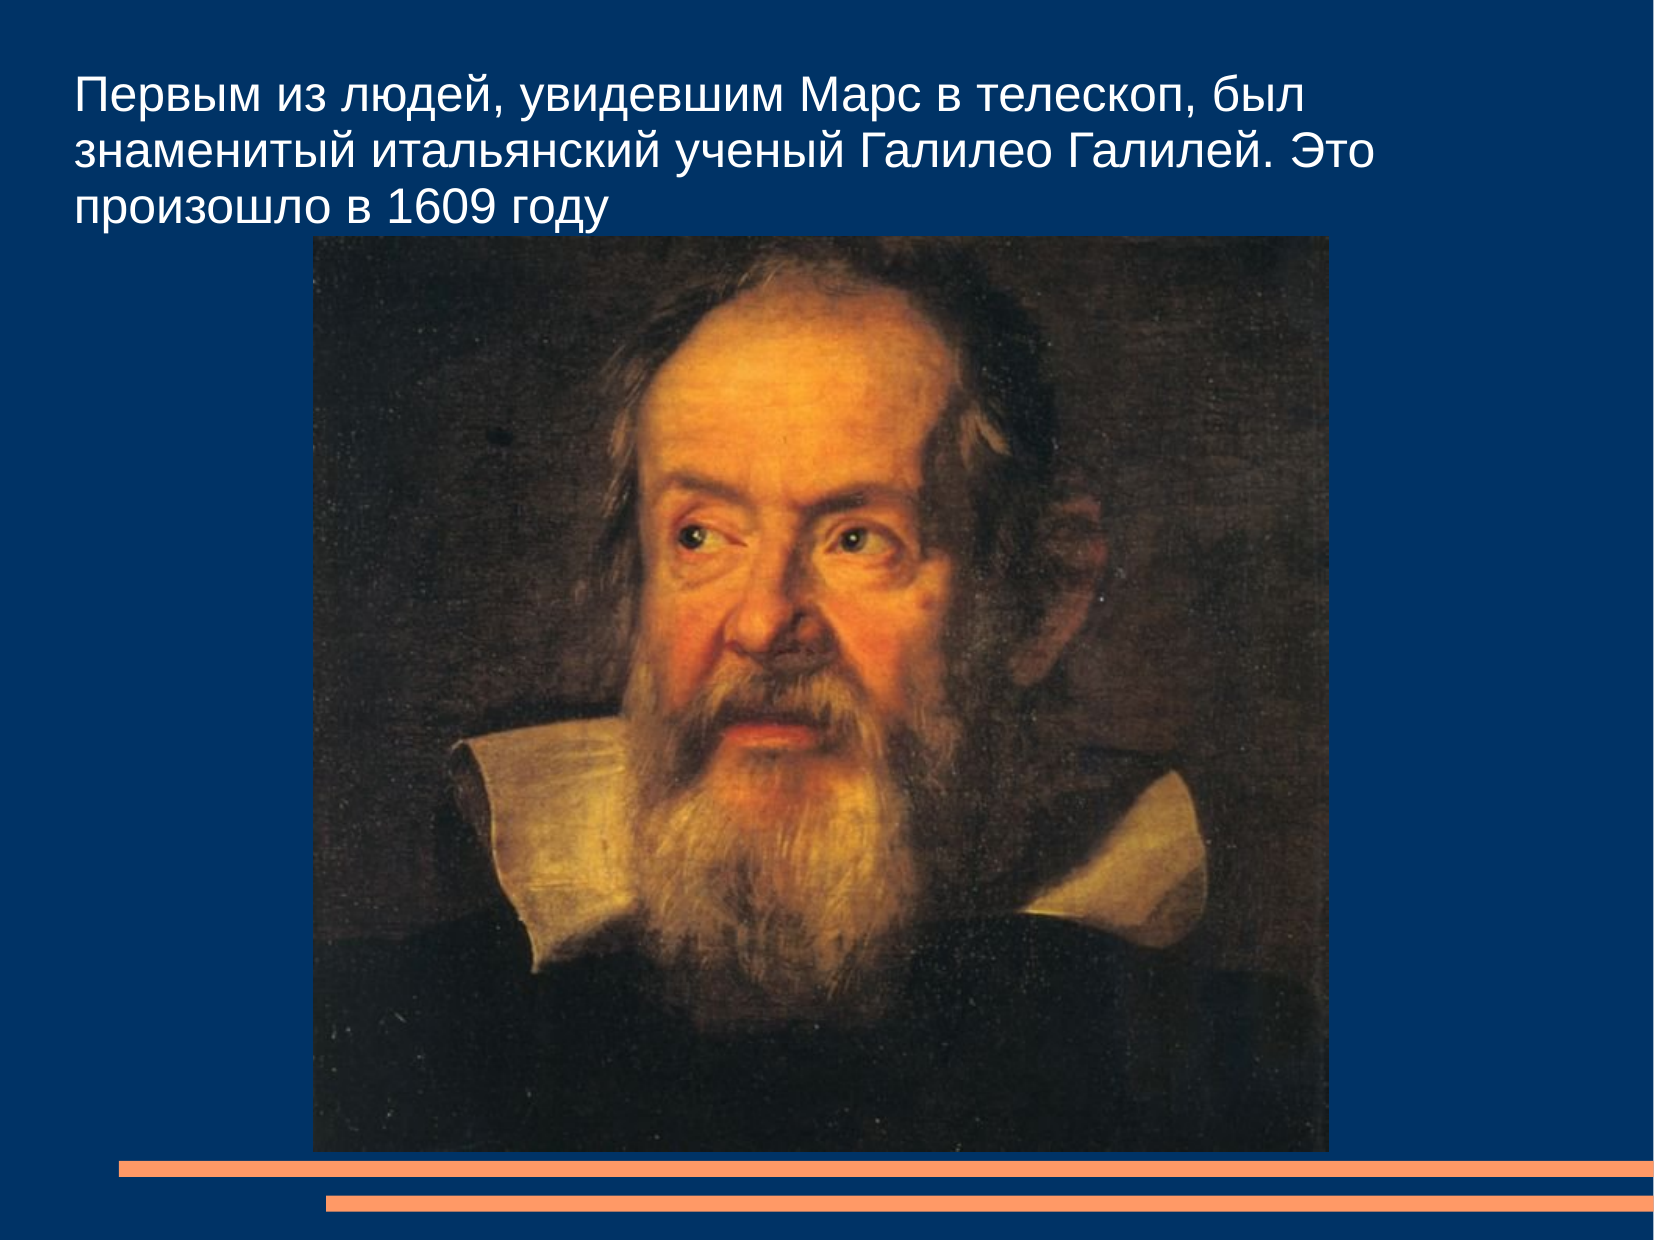

Первым из людей, увидевшим Марс в телескоп, был знаменитый итальянский ученый Галилео Галилей. Это произошло в 1609 году